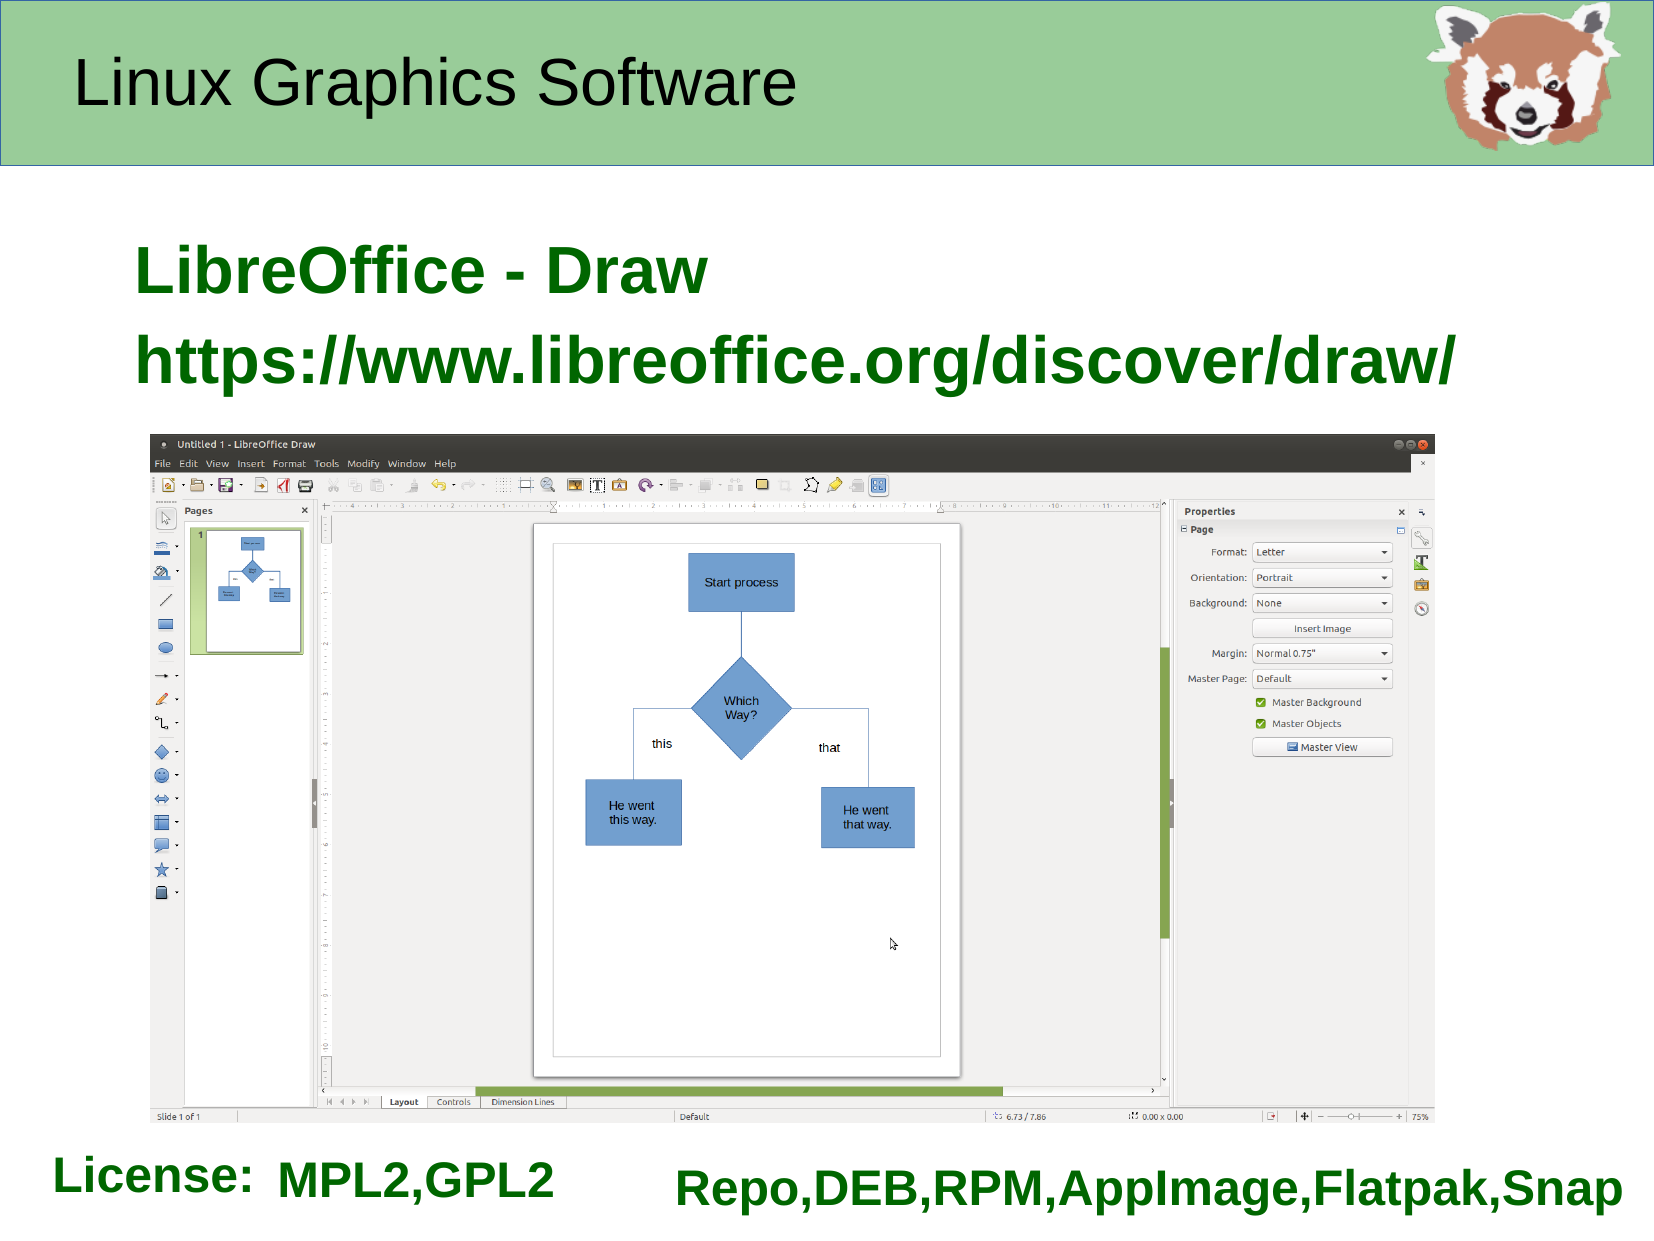

# Linux Graphics Software
LibreOffice - Draw
https://www.libreoffice.org/discover/draw/
License:
MPL2,GPL2
Repo,DEB,RPM,AppImage,Flatpak,Snap